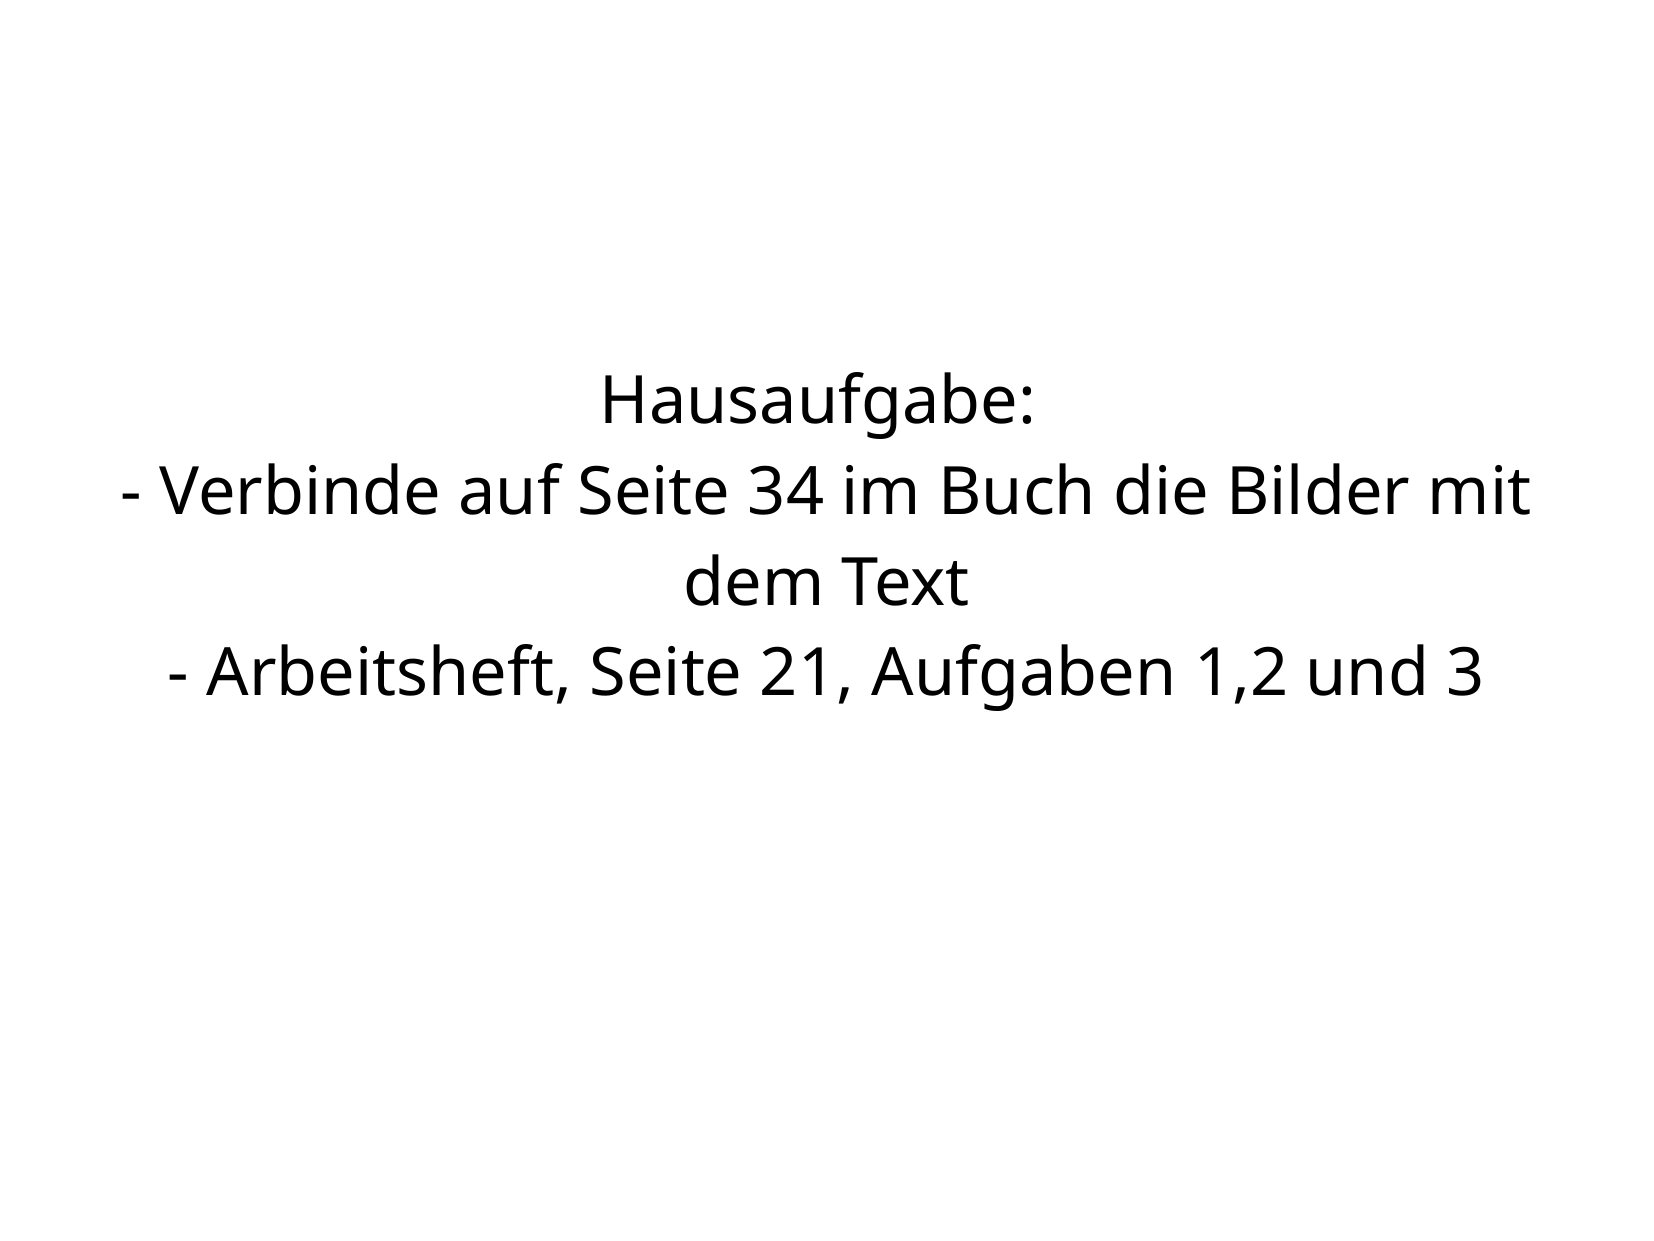

# Hausaufgabe:
- Verbinde auf Seite 34 im Buch die Bilder mit dem Text
- Arbeitsheft, Seite 21, Aufgaben 1,2 und 3